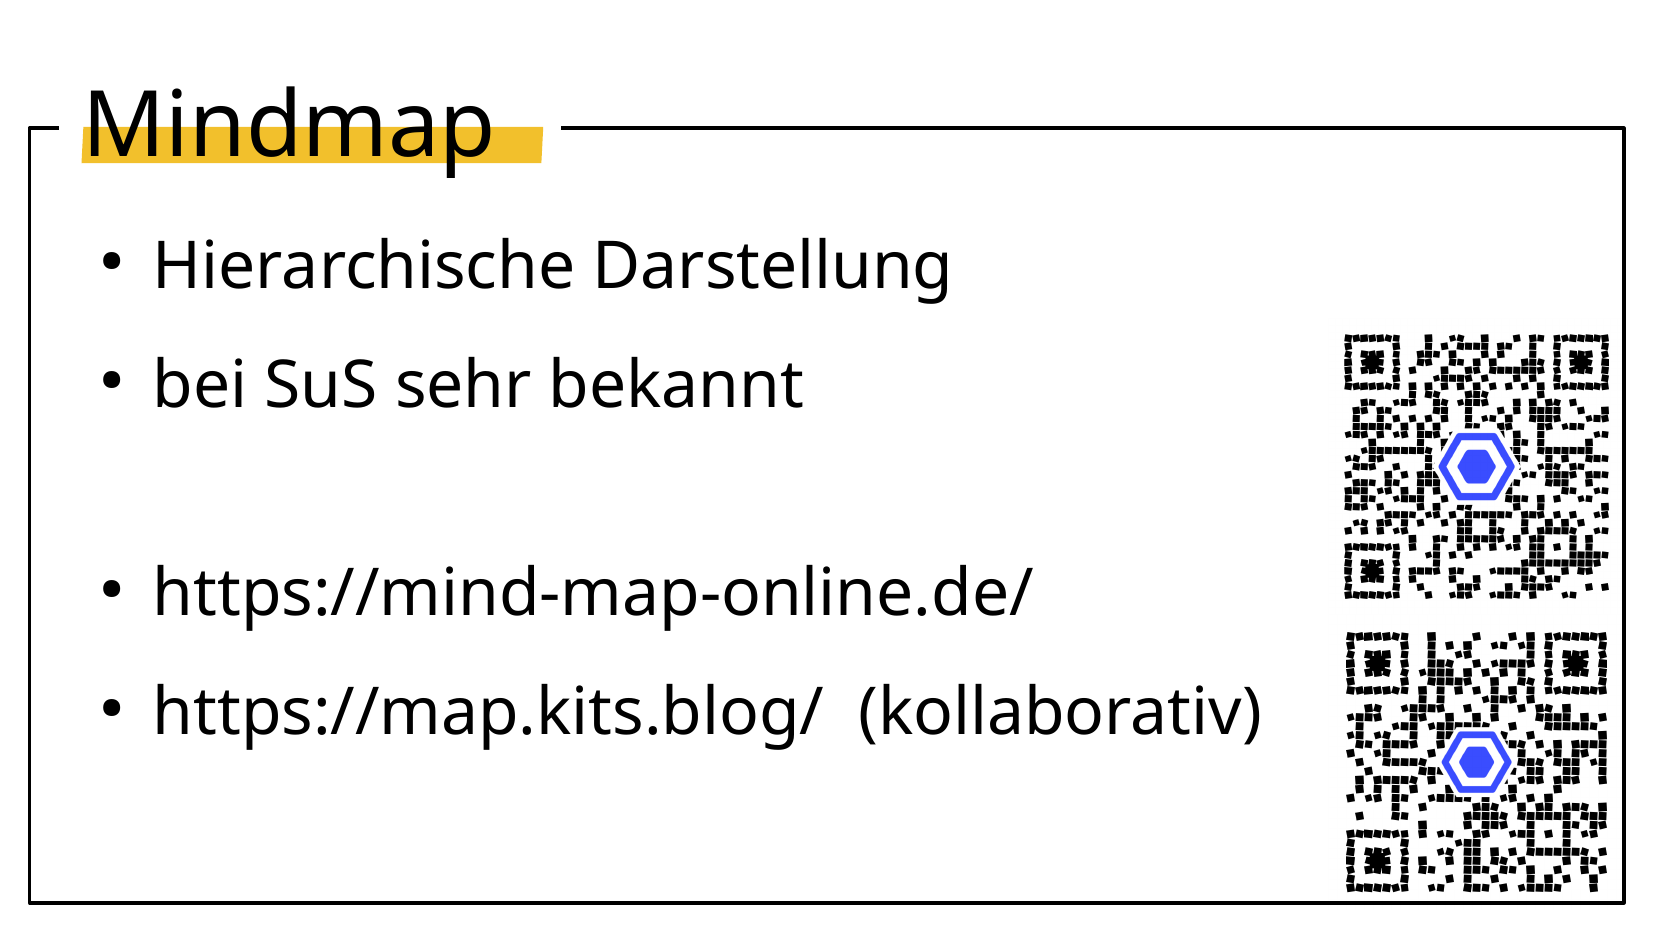

# Mindmap
Hierarchische Darstellung
bei SuS sehr bekannt
https://mind-map-online.de/
https://map.kits.blog/ (kollaborativ)